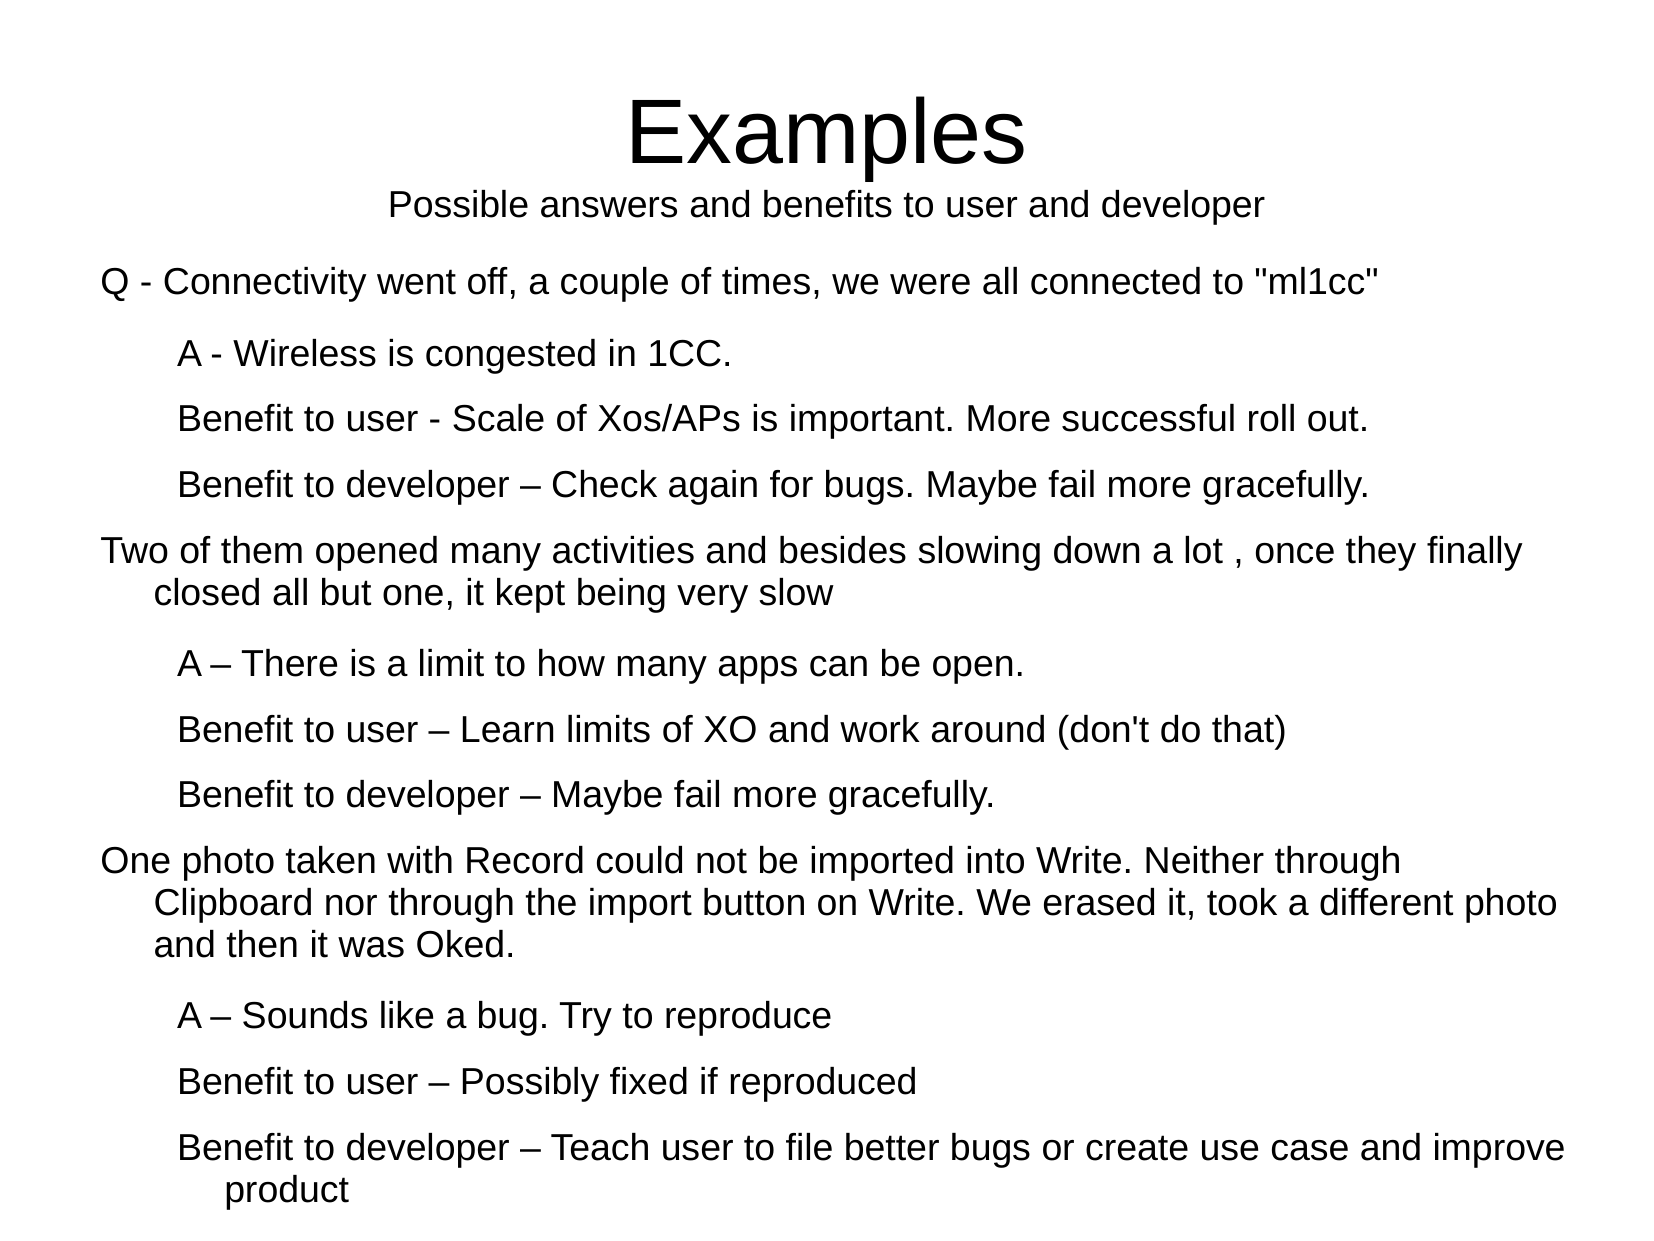

# Examples Possible answers and benefits to user and developer
Q - Connectivity went off, a couple of times, we were all connected to "ml1cc"
A - Wireless is congested in 1CC.
Benefit to user - Scale of Xos/APs is important. More successful roll out.
Benefit to developer – Check again for bugs. Maybe fail more gracefully.
Two of them opened many activities and besides slowing down a lot , once they finally closed all but one, it kept being very slow
A – There is a limit to how many apps can be open.
Benefit to user – Learn limits of XO and work around (don't do that)
Benefit to developer – Maybe fail more gracefully.
One photo taken with Record could not be imported into Write. Neither through Clipboard nor through the import button on Write. We erased it, took a different photo and then it was Oked.
A – Sounds like a bug. Try to reproduce
Benefit to user – Possibly fixed if reproduced
Benefit to developer – Teach user to file better bugs or create use case and improve product